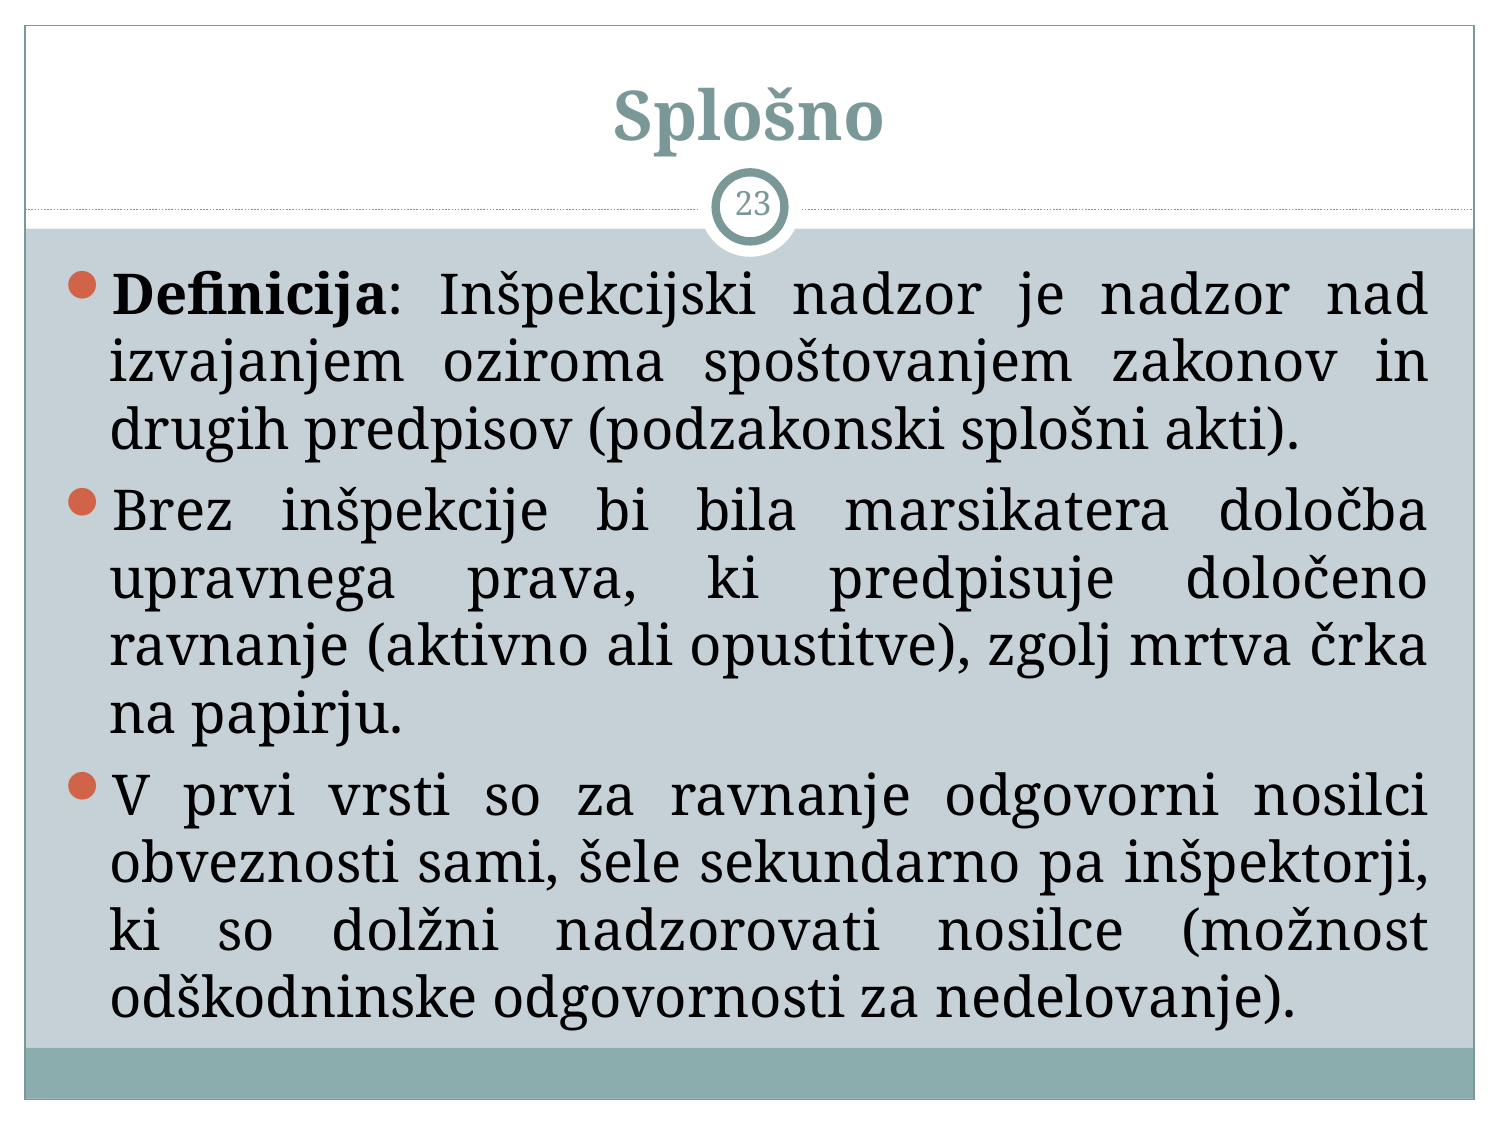

# Splošno
Definicija: Inšpekcijski nadzor je nadzor nad izvajanjem oziroma spoštovanjem zakonov in drugih predpisov (podzakonski splošni akti).
Brez inšpekcije bi bila marsikatera določba upravnega prava, ki predpisuje določeno ravnanje (aktivno ali opustitve), zgolj mrtva črka na papirju.
V prvi vrsti so za ravnanje odgovorni nosilci obveznosti sami, šele sekundarno pa inšpektorji, ki so dolžni nadzorovati nosilce (možnost odškodninske odgovornosti za nedelovanje).